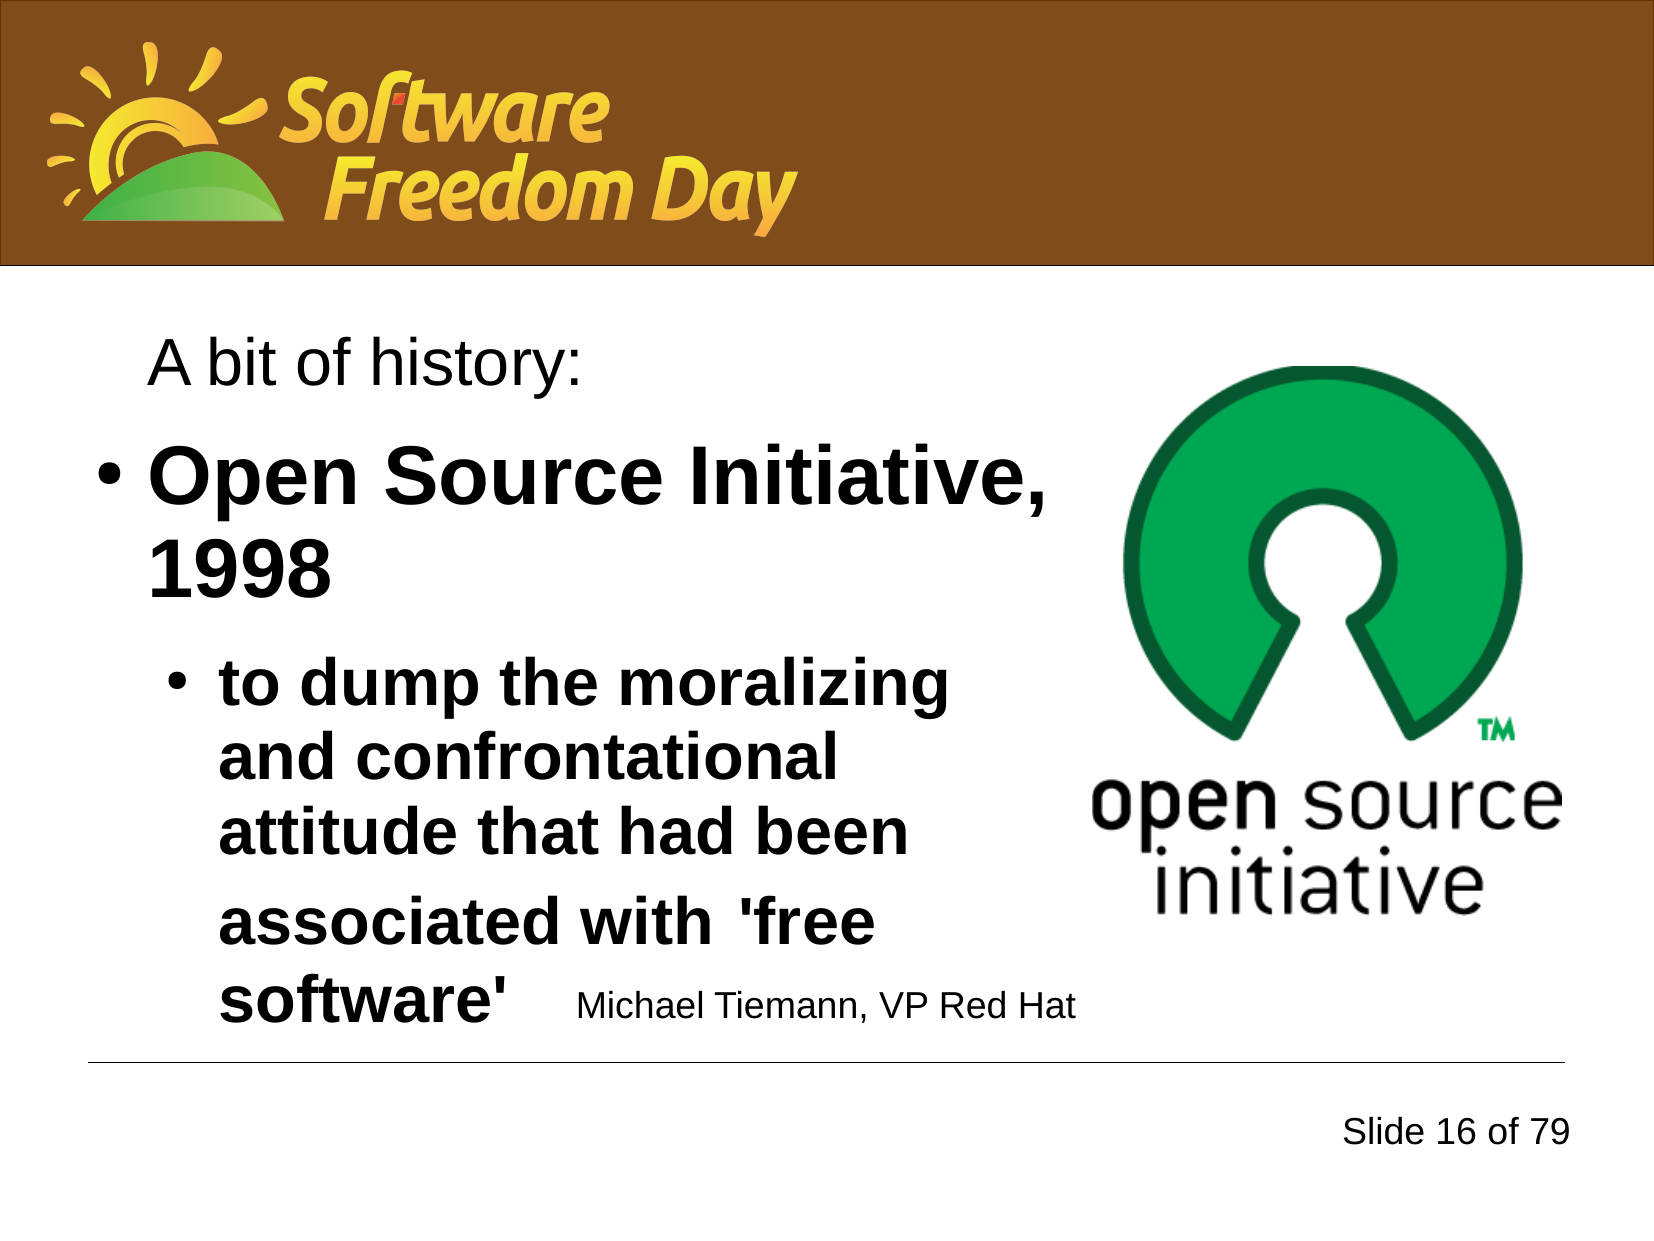

#
A bit of history:
Open Source Initiative, 1998
to dump the moralizing and confrontational attitude that had been associated with 'free software'
Michael Tiemann, VP Red Hat
16